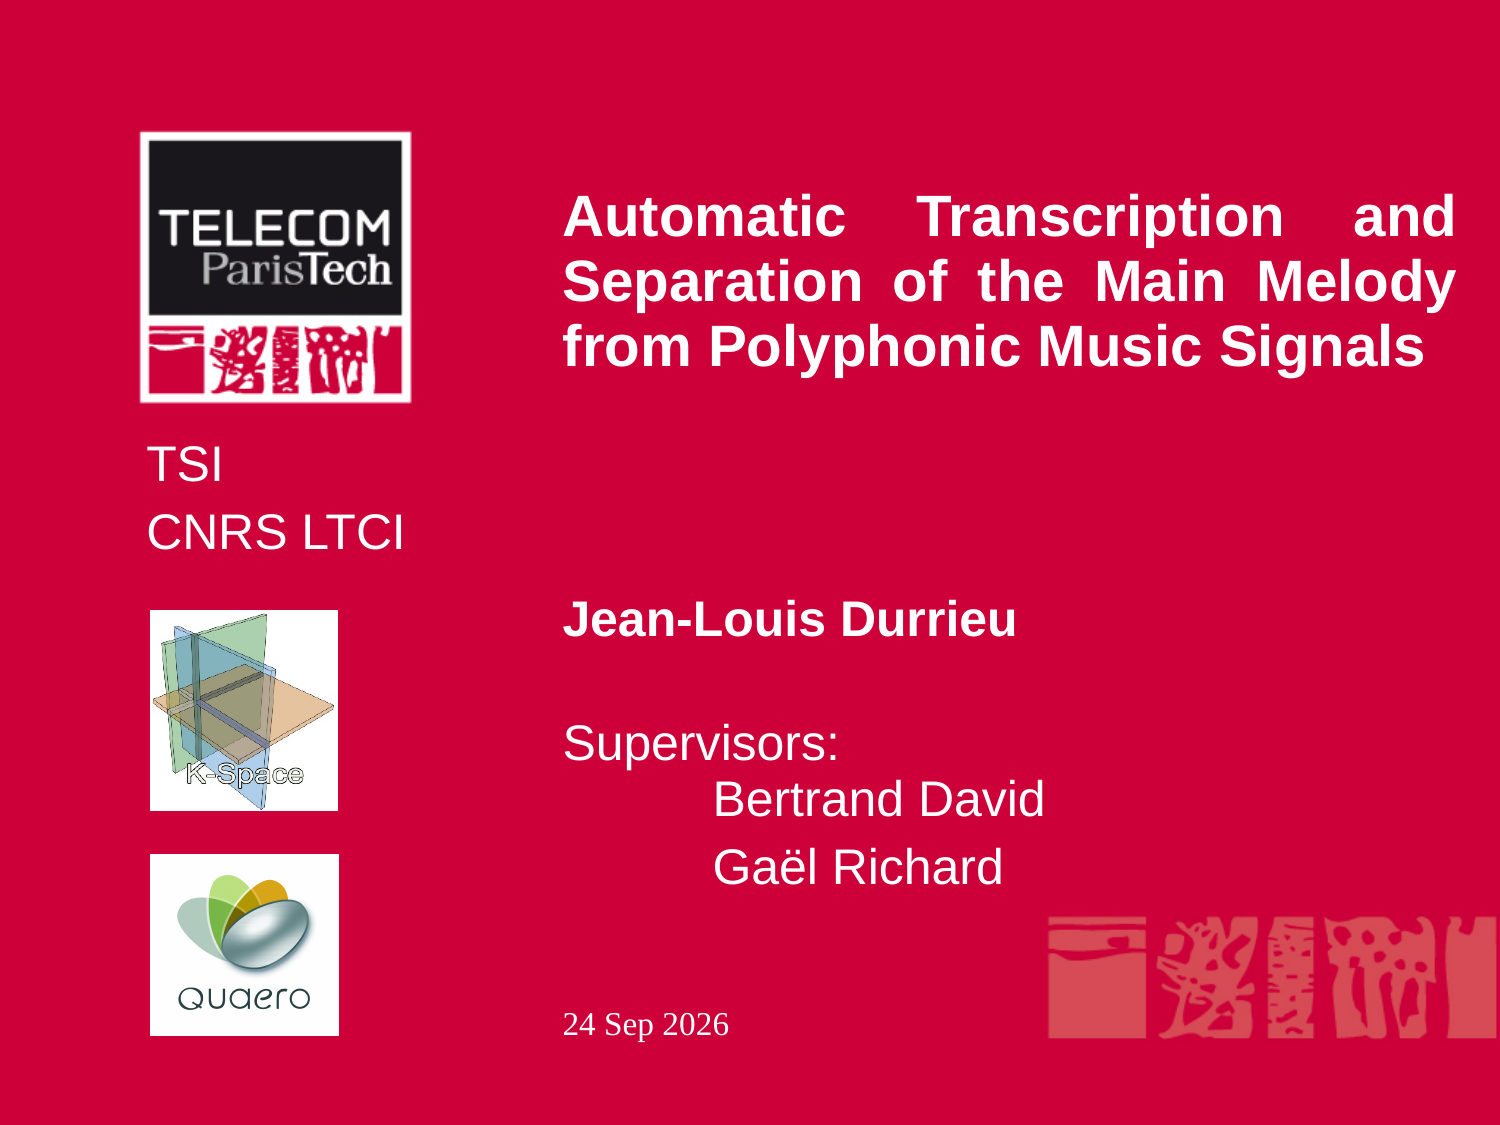

# Automatic Transcription and Separation of the Main Melody from Polyphonic Music Signals
TSI
CNRS LTCI
Jean-Louis Durrieu
Supervisors:
	Bertrand David
	Gaël Richard